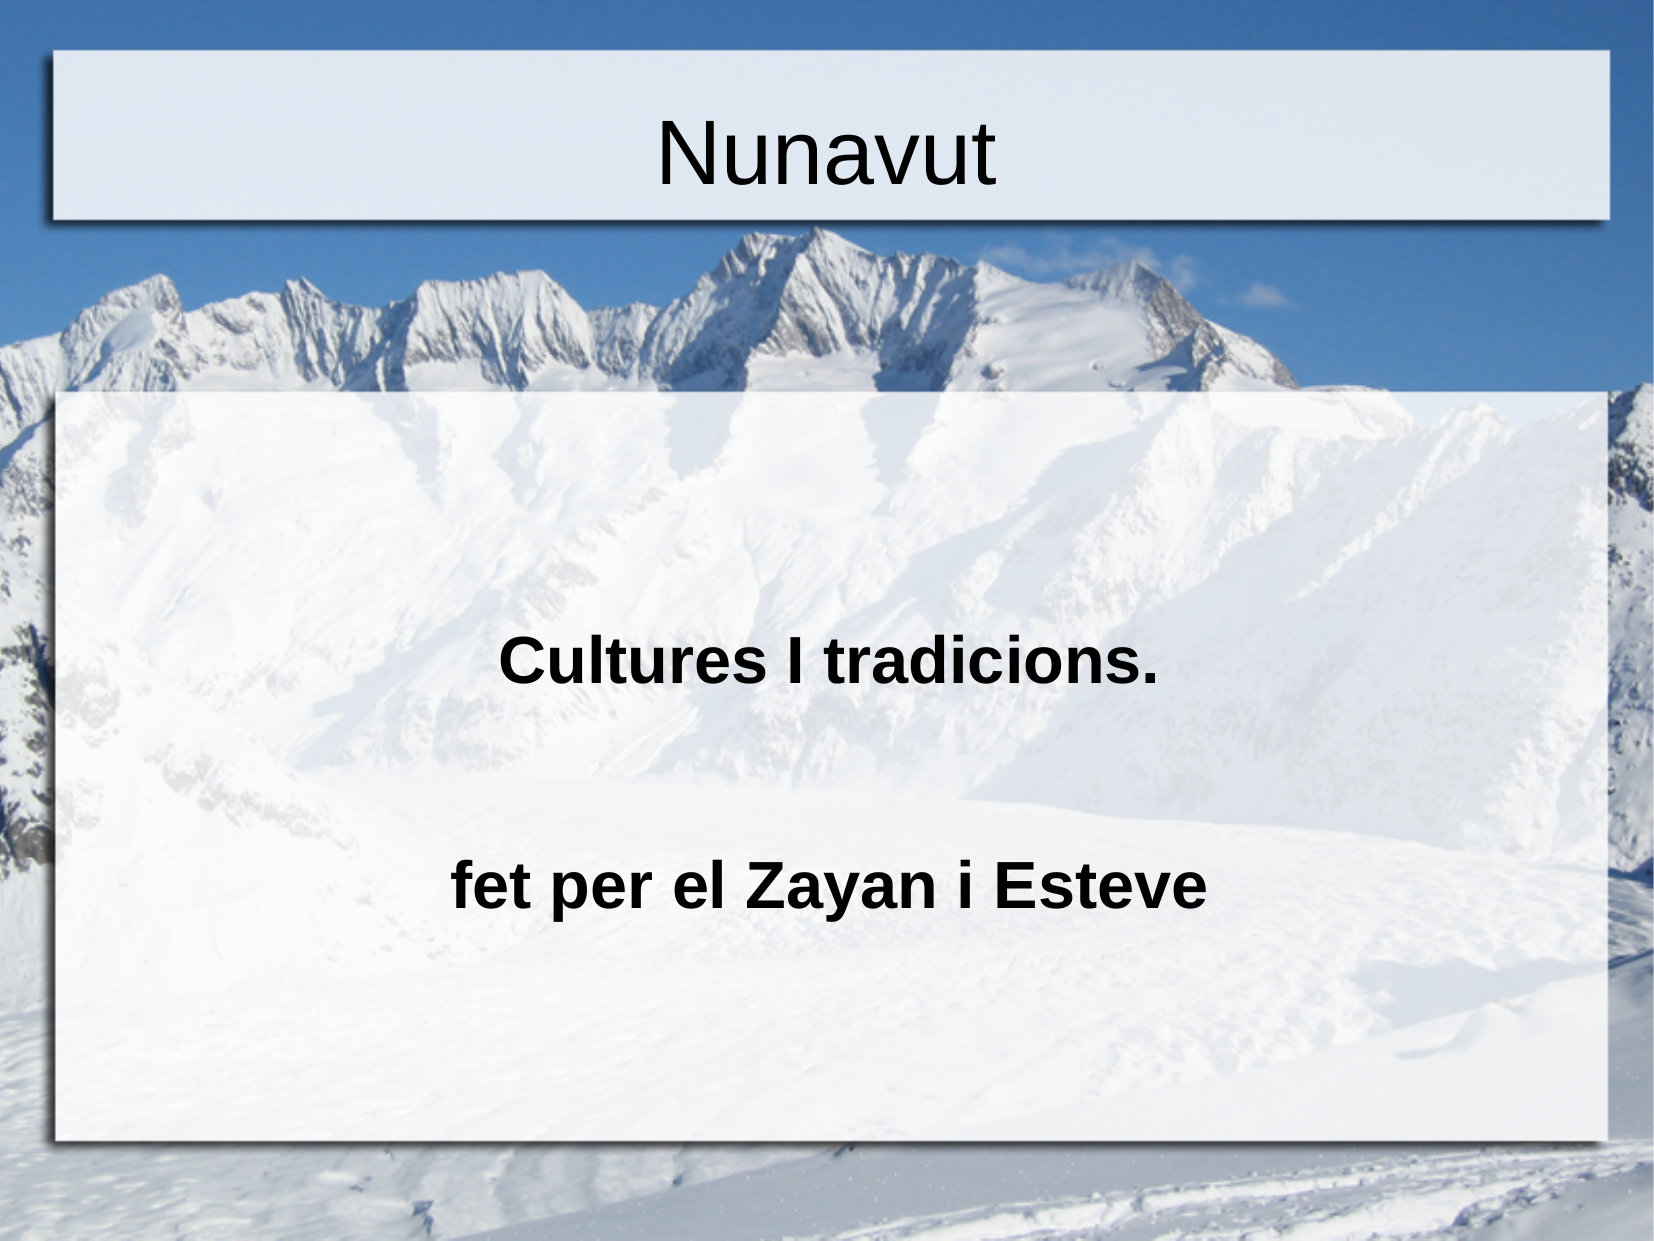

# Nunavut
Cultures I tradicions.
fet per el Zayan i Esteve